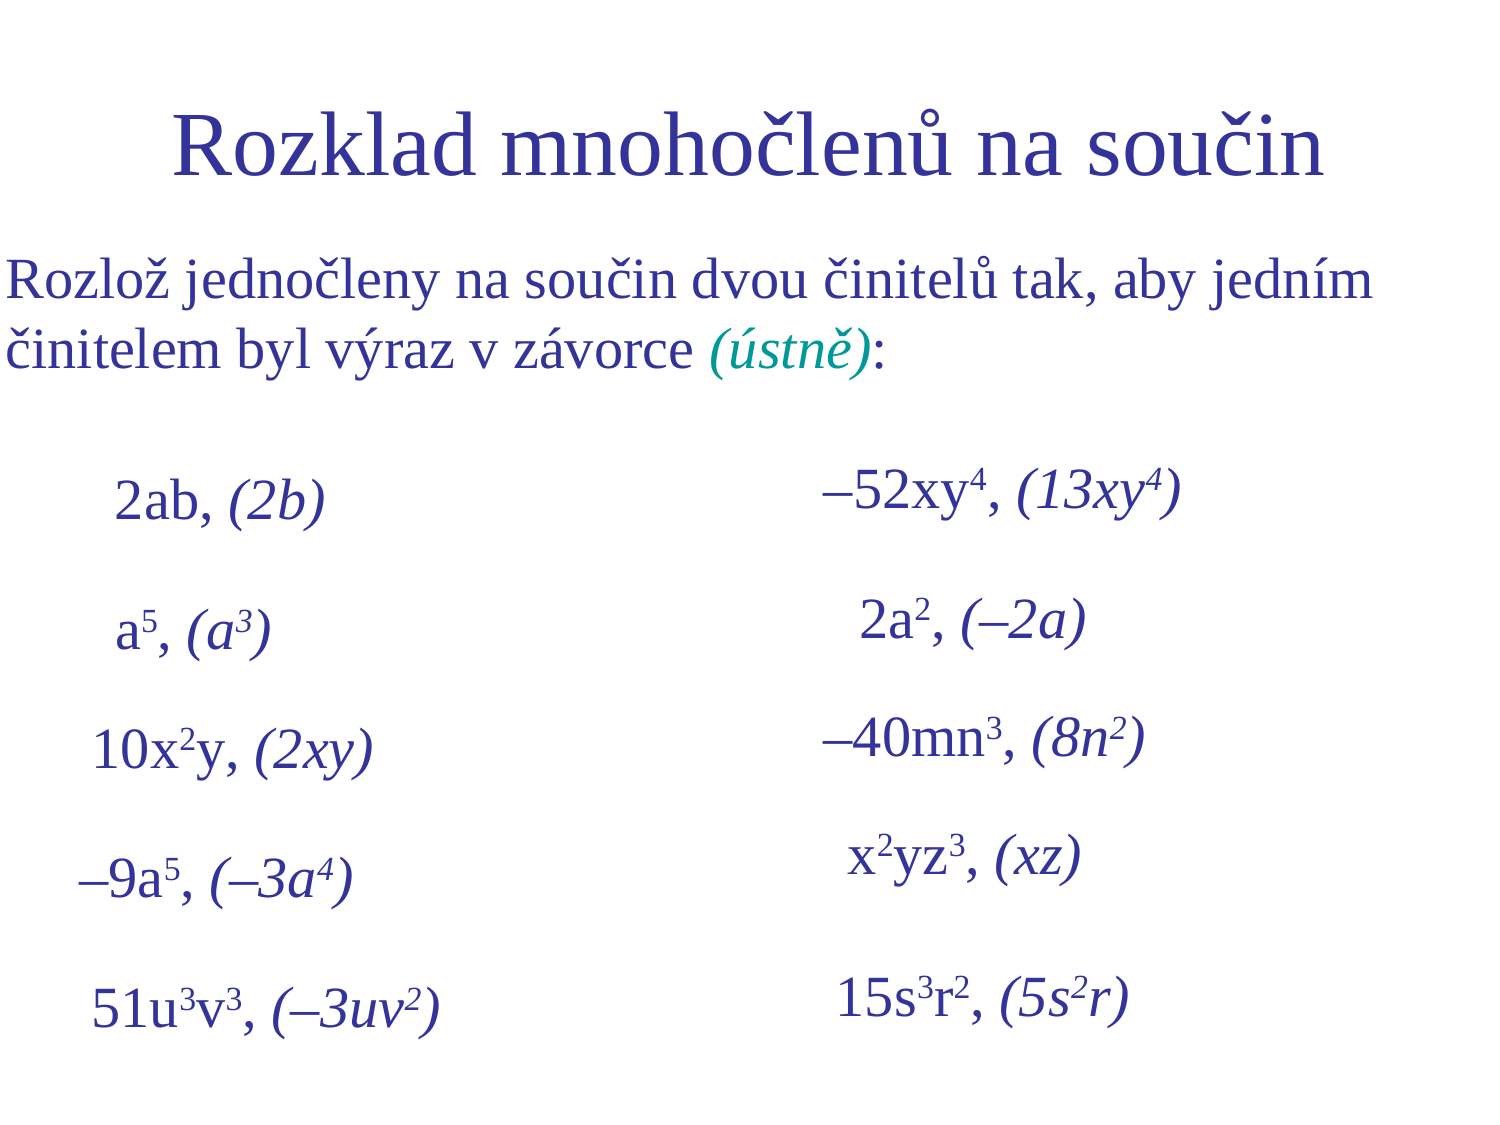

Rozklad mnohočlenů na součin
Rozlož jednočleny na součin dvou činitelů tak, aby jedním činitelem byl výraz v závorce (ústně):
–52xy4, (13xy4)
2ab, (2b)
2a2, (–2a)
a5, (a3)
–40mn3, (8n2)
10x2y, (2xy)
x2yz3, (xz)
–9a5, (–3a4)
15s3r2, (5s2r)
51u3v3, (–3uv2)